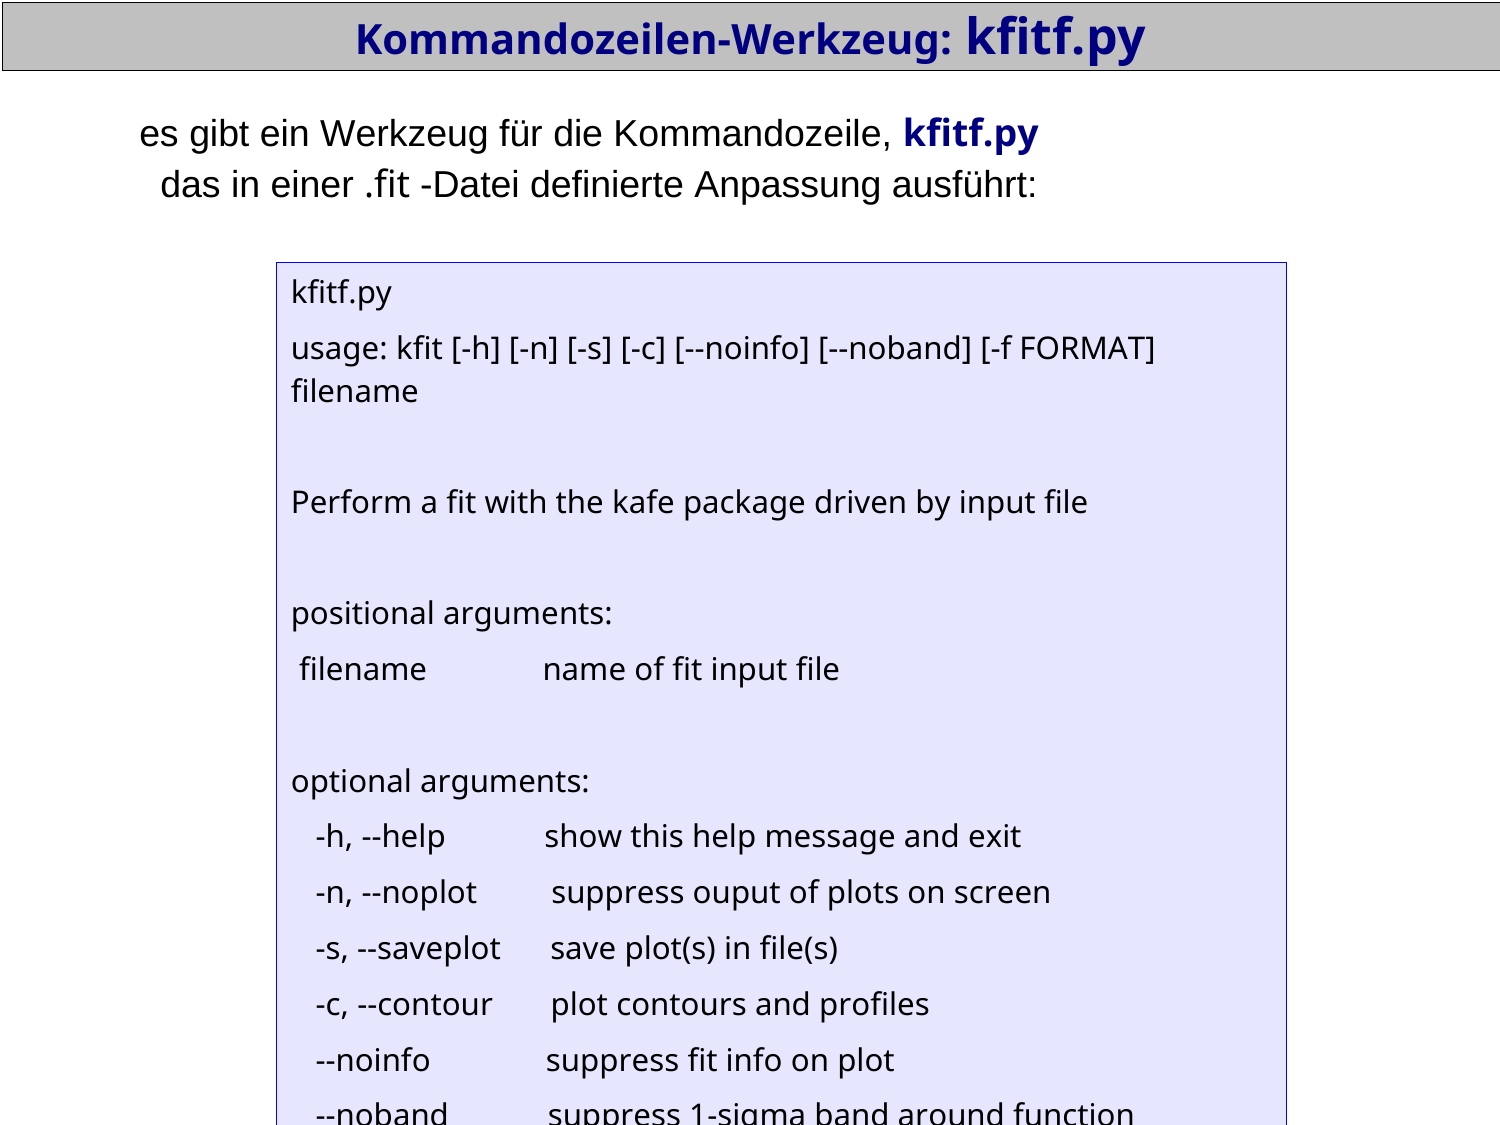

# Kommandozeilen-Werkzeug: kfitf.py
es gibt ein Werkzeug für die Kommandozeile, kfitf.py
 das in einer .fit -Datei definierte Anpassung ausführt:
kfitf.py
usage: kfit [-h] [-n] [-s] [-c] [--noinfo] [--noband] [-f FORMAT] filename
Perform a fit with the kafe package driven by input file
positional arguments:
 filename              name of fit input file
optional arguments:
  -h, --help            show this help message and exit
  -n, --noplot         suppress ouput of plots on screen
  -s, --saveplot      save plot(s) in file(s)
  -c, --contour       plot contours and profiles
  --noinfo              suppress fit info on plot
  --noband            suppress 1-sigma band around function
  -f FORMAT, --format FORMAT
                        graphics output format, default=pdf